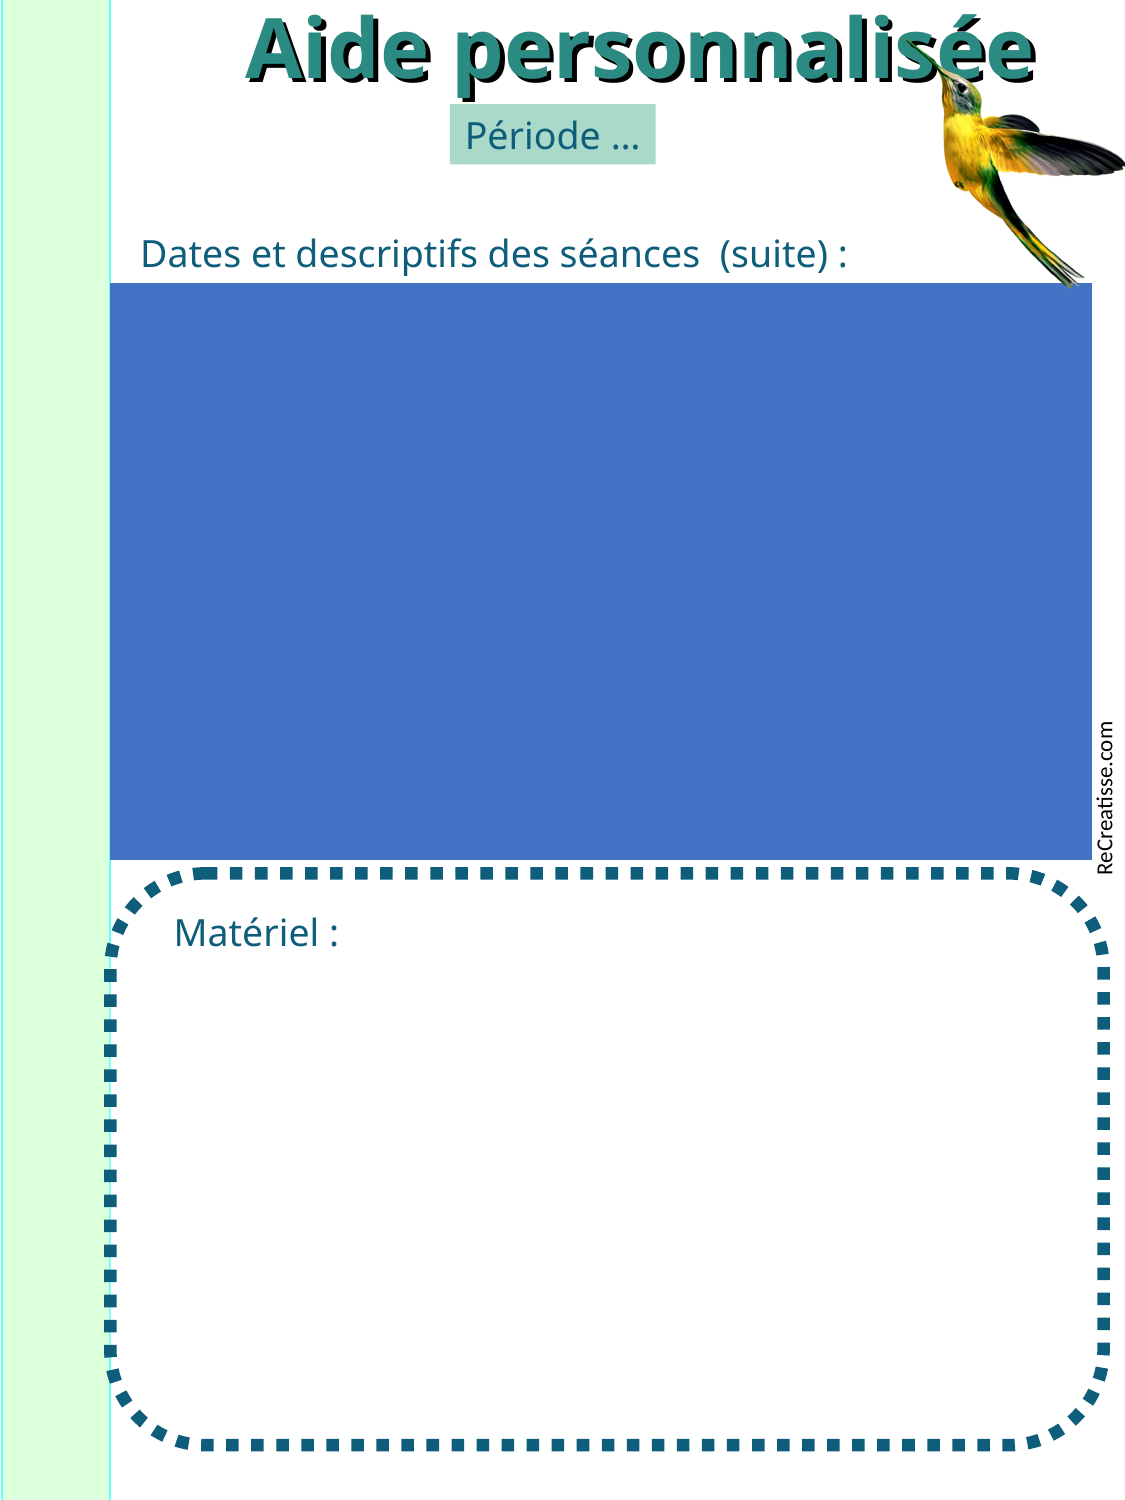

Aide personnalisée
Période …
Dates et descriptifs des séances (suite) :
| | |
| --- | --- |
| | |
| | |
| | |
| | |
| | |
| | |
| | |
ReCreatisse.com
Matériel :